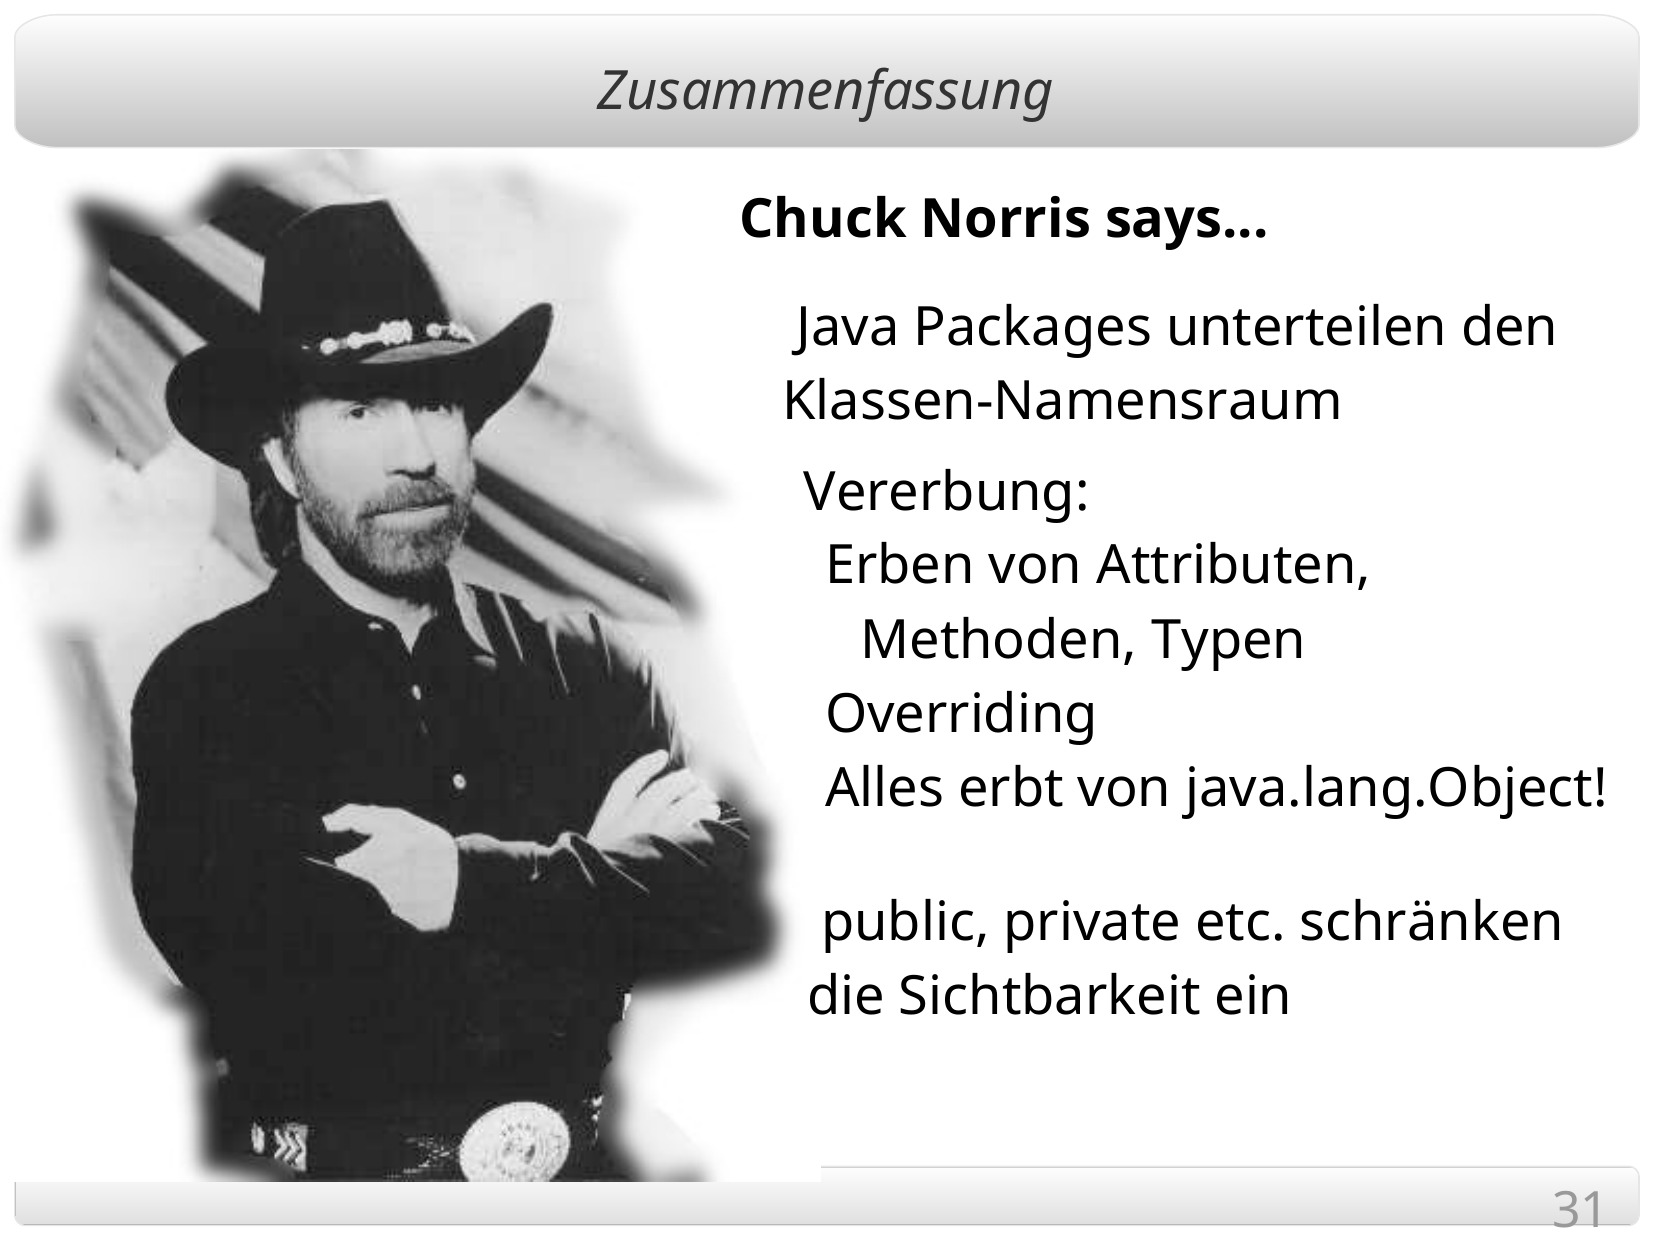

# Zusammenfassung
Chuck Norris says...
 Java Packages unterteilen den Klassen-Namensraum
 Vererbung:
Erben von Attributen, Methoden, Typen
Overriding
Alles erbt von java.lang.Object!
 public, private etc. schränken die Sichtbarkeit ein